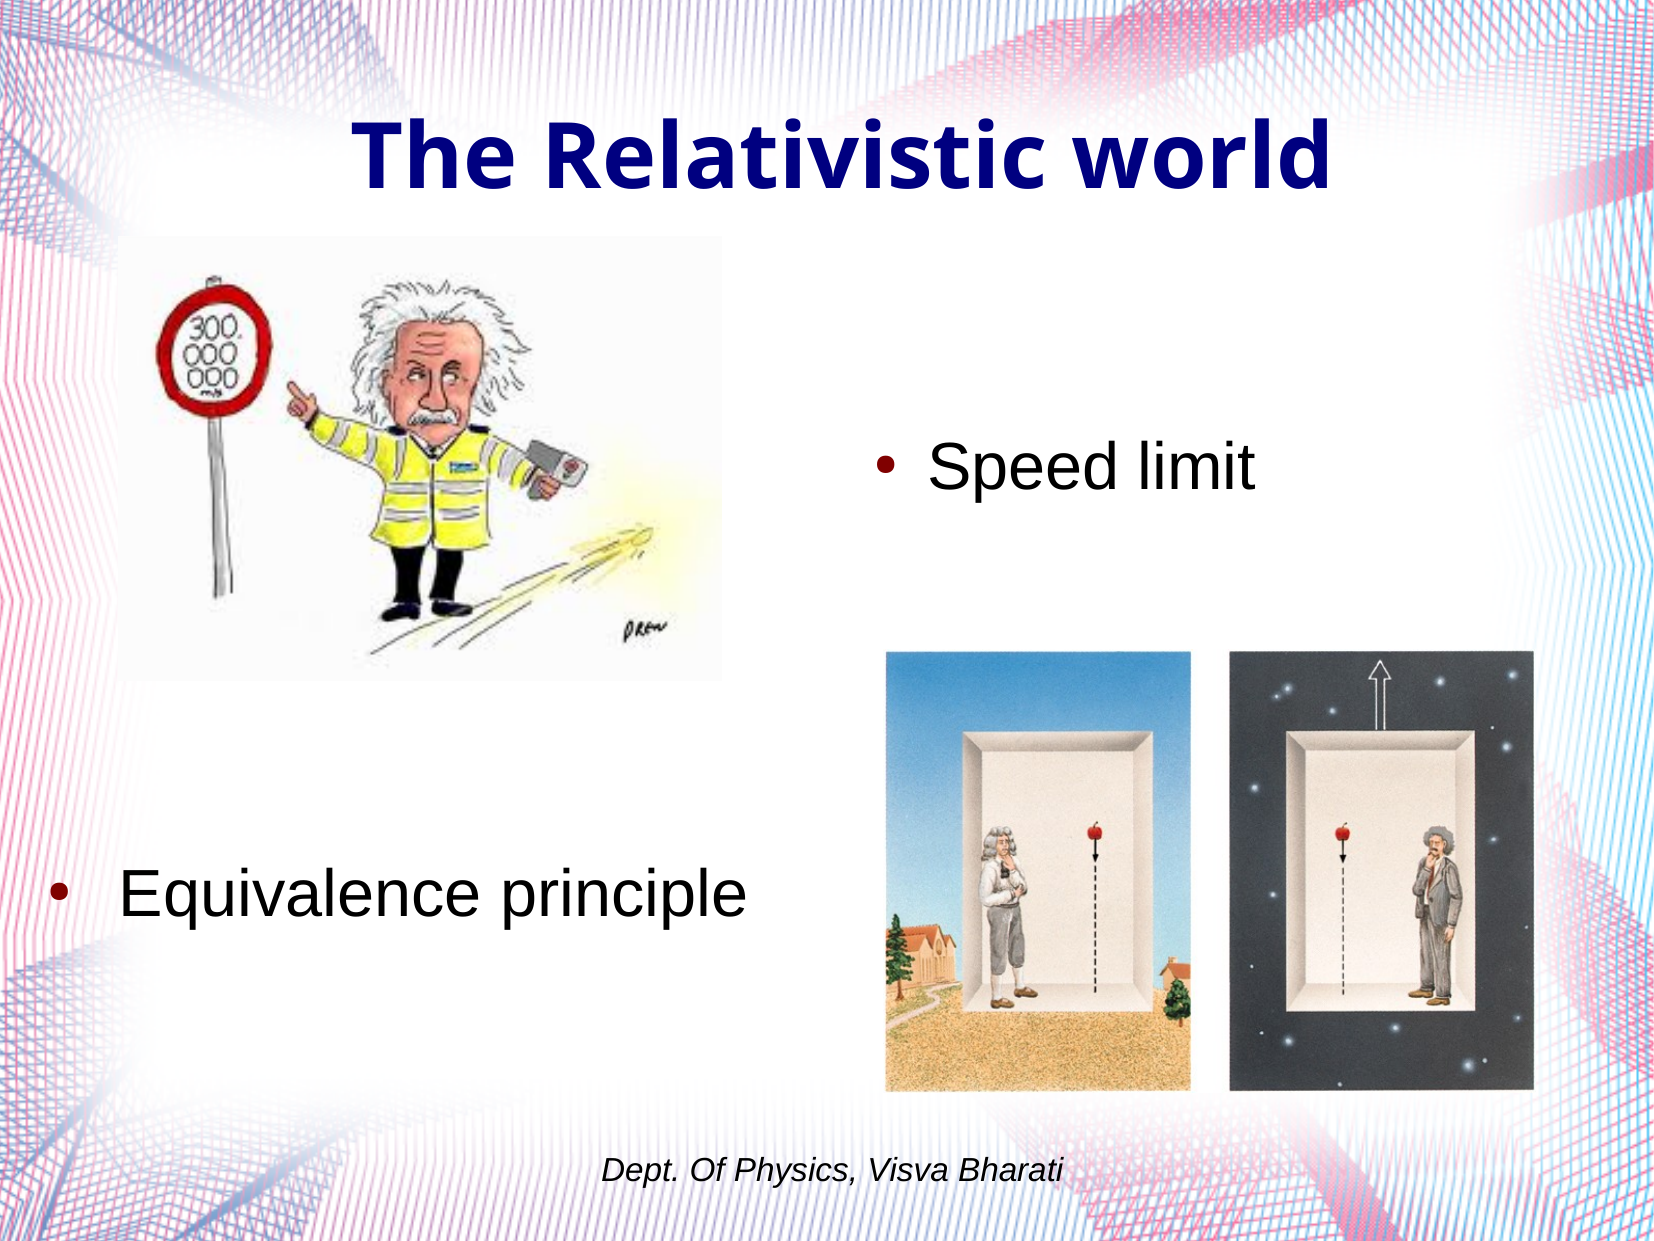

# The Relativistic world
Speed limit
 Equivalence principle
Dept. Of Physics, Visva Bharati